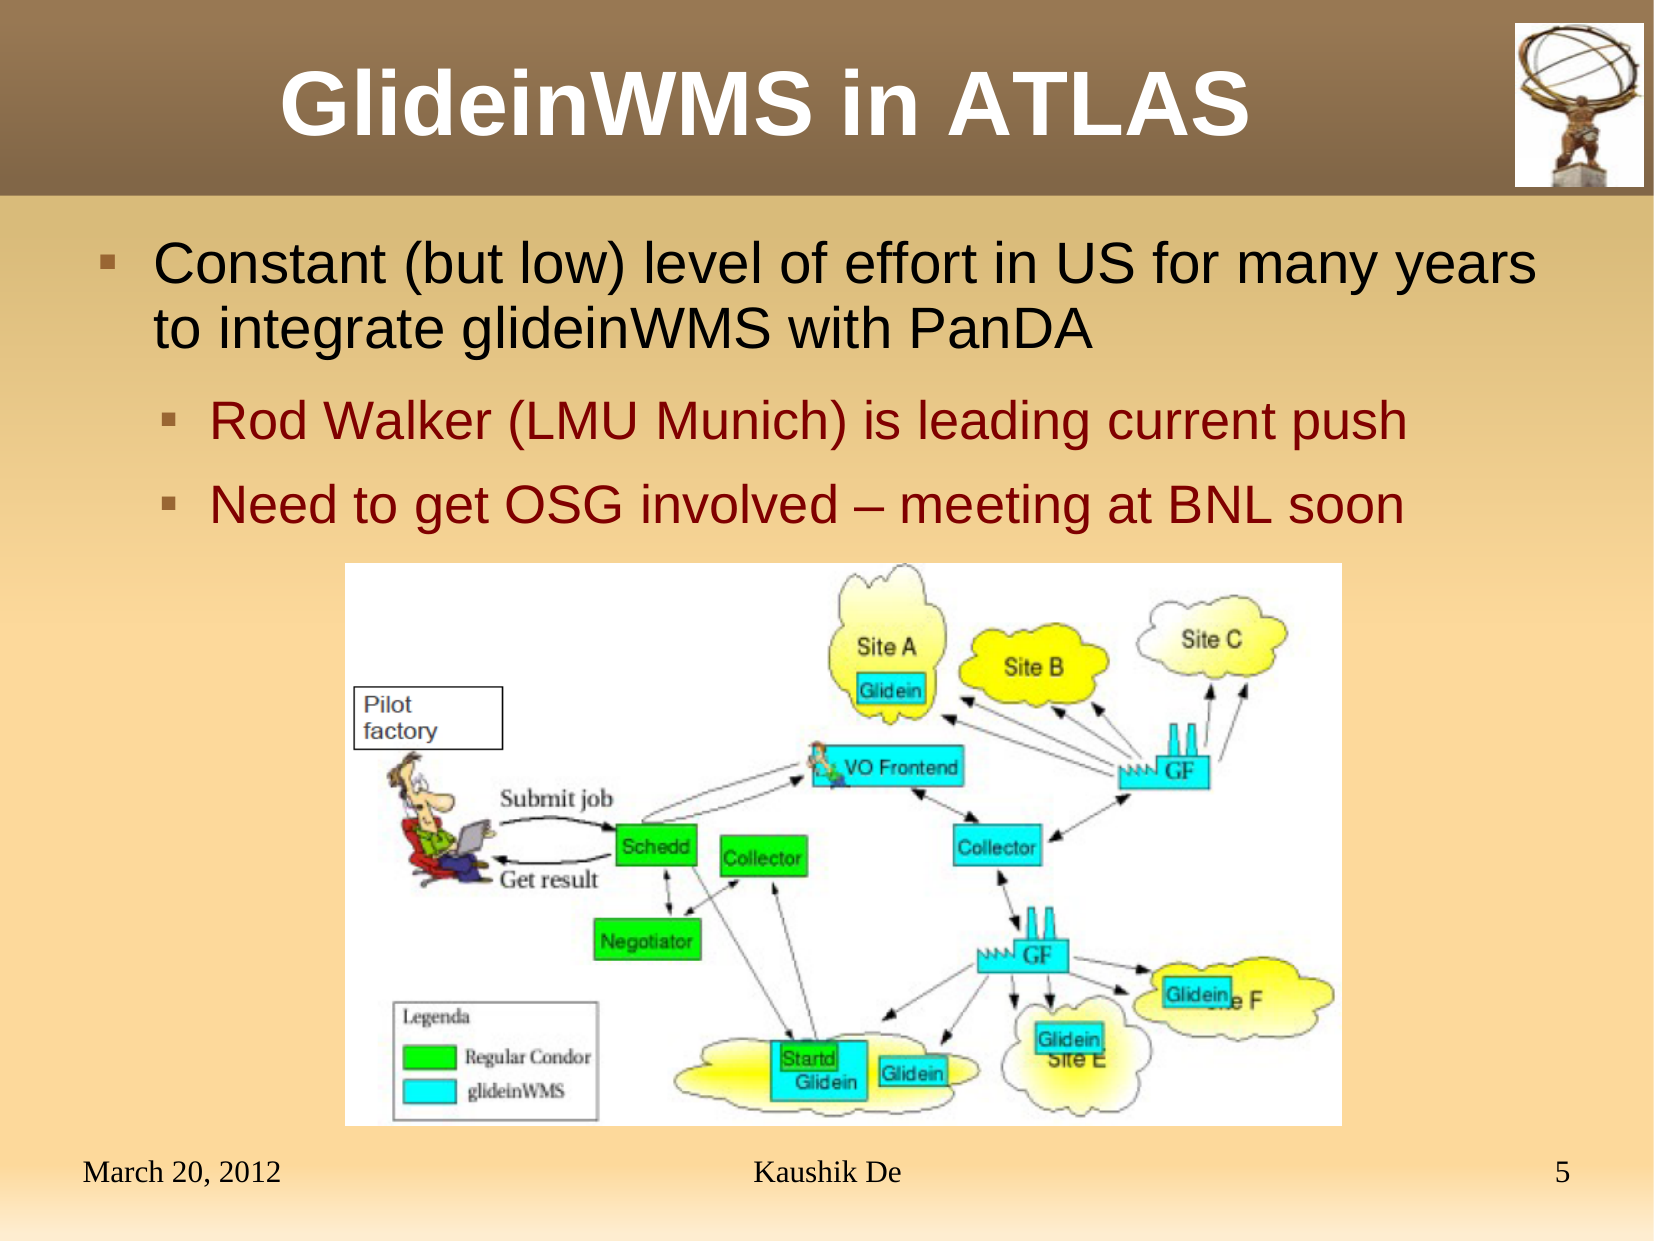

# GlideinWMS in ATLAS
Constant (but low) level of effort in US for many years to integrate glideinWMS with PanDA
Rod Walker (LMU Munich) is leading current push
Need to get OSG involved – meeting at BNL soon
March 20, 2012
Kaushik De
5